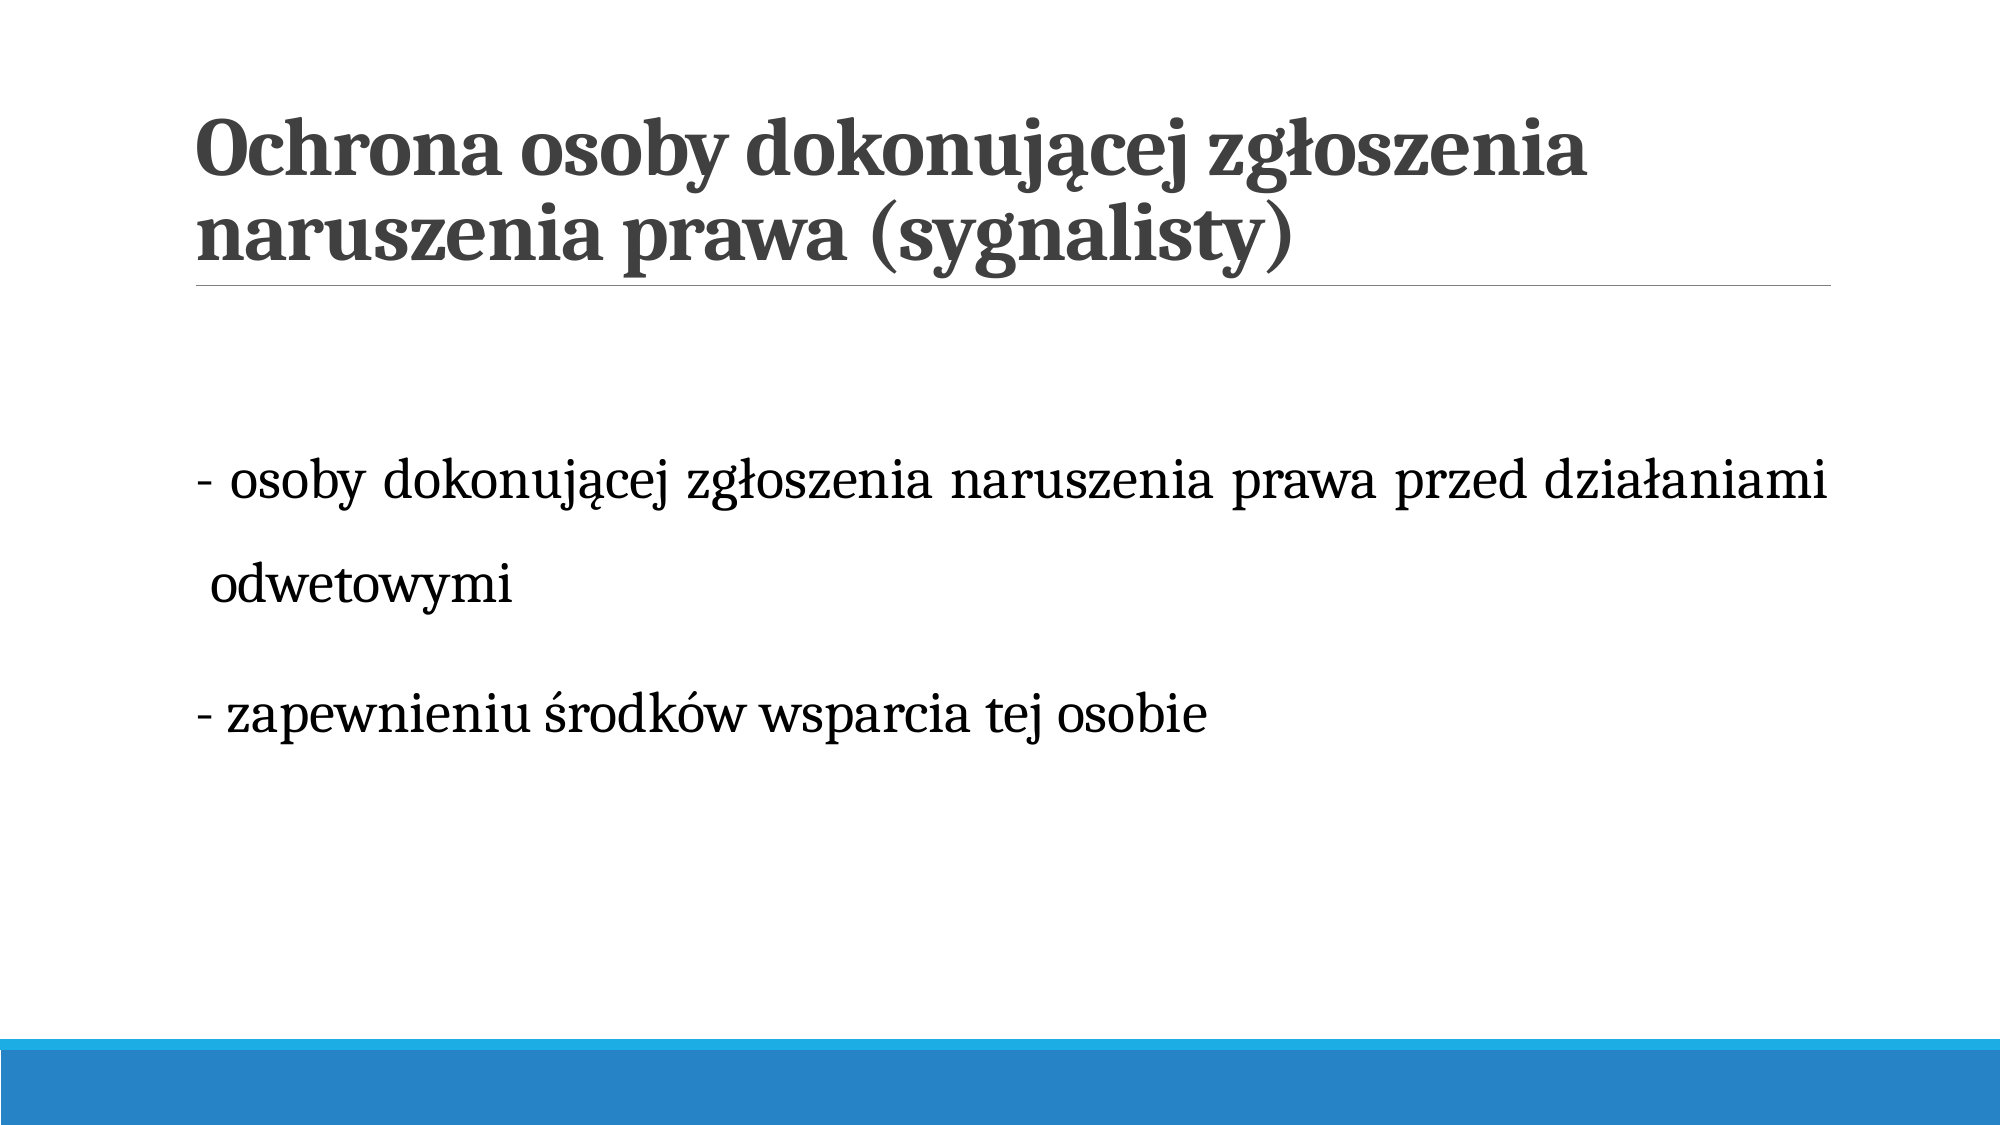

# Ochrona osoby dokonującej zgłoszenia naruszenia prawa (sygnalisty)
- osoby dokonującej zgłoszenia naruszenia prawa przed działaniami odwetowymi
- zapewnieniu środków wsparcia tej osobie